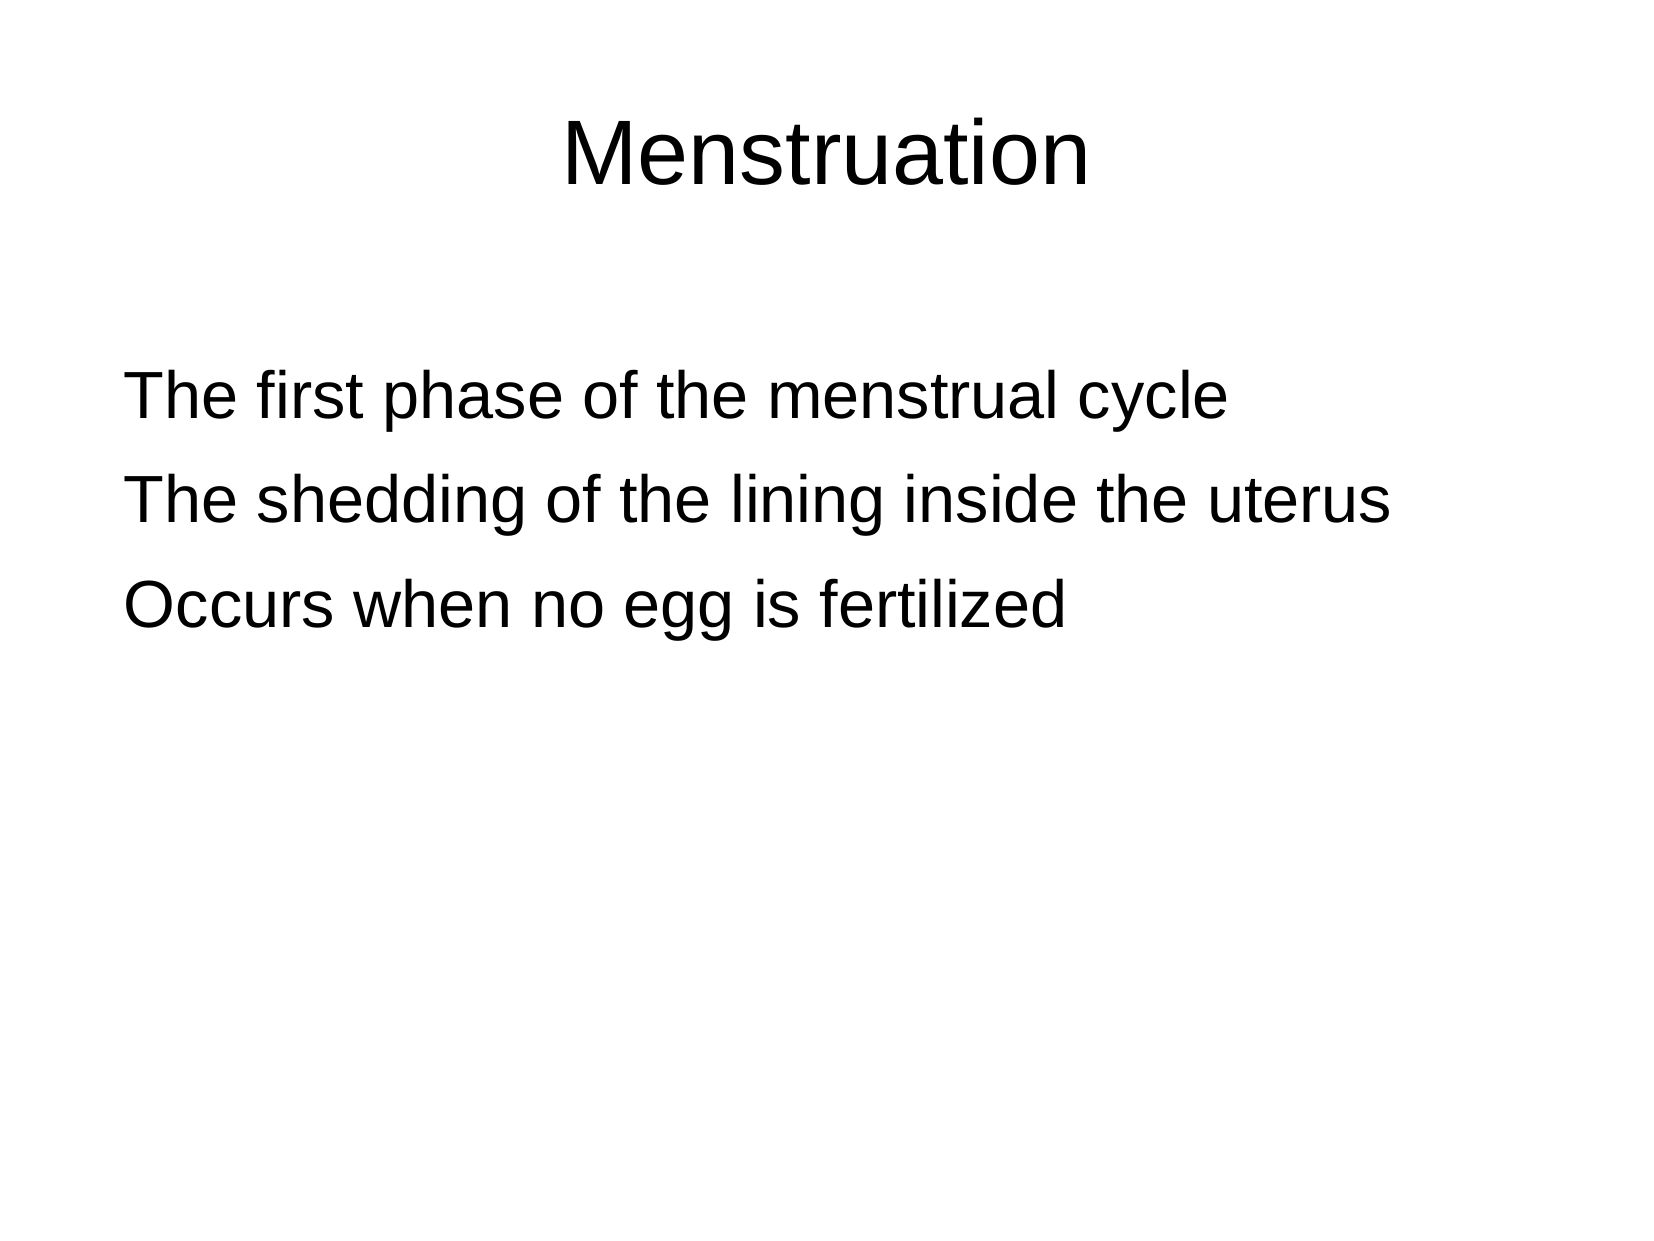

# Menstruation
The first phase of the menstrual cycle
The shedding of the lining inside the uterus
Occurs when no egg is fertilized